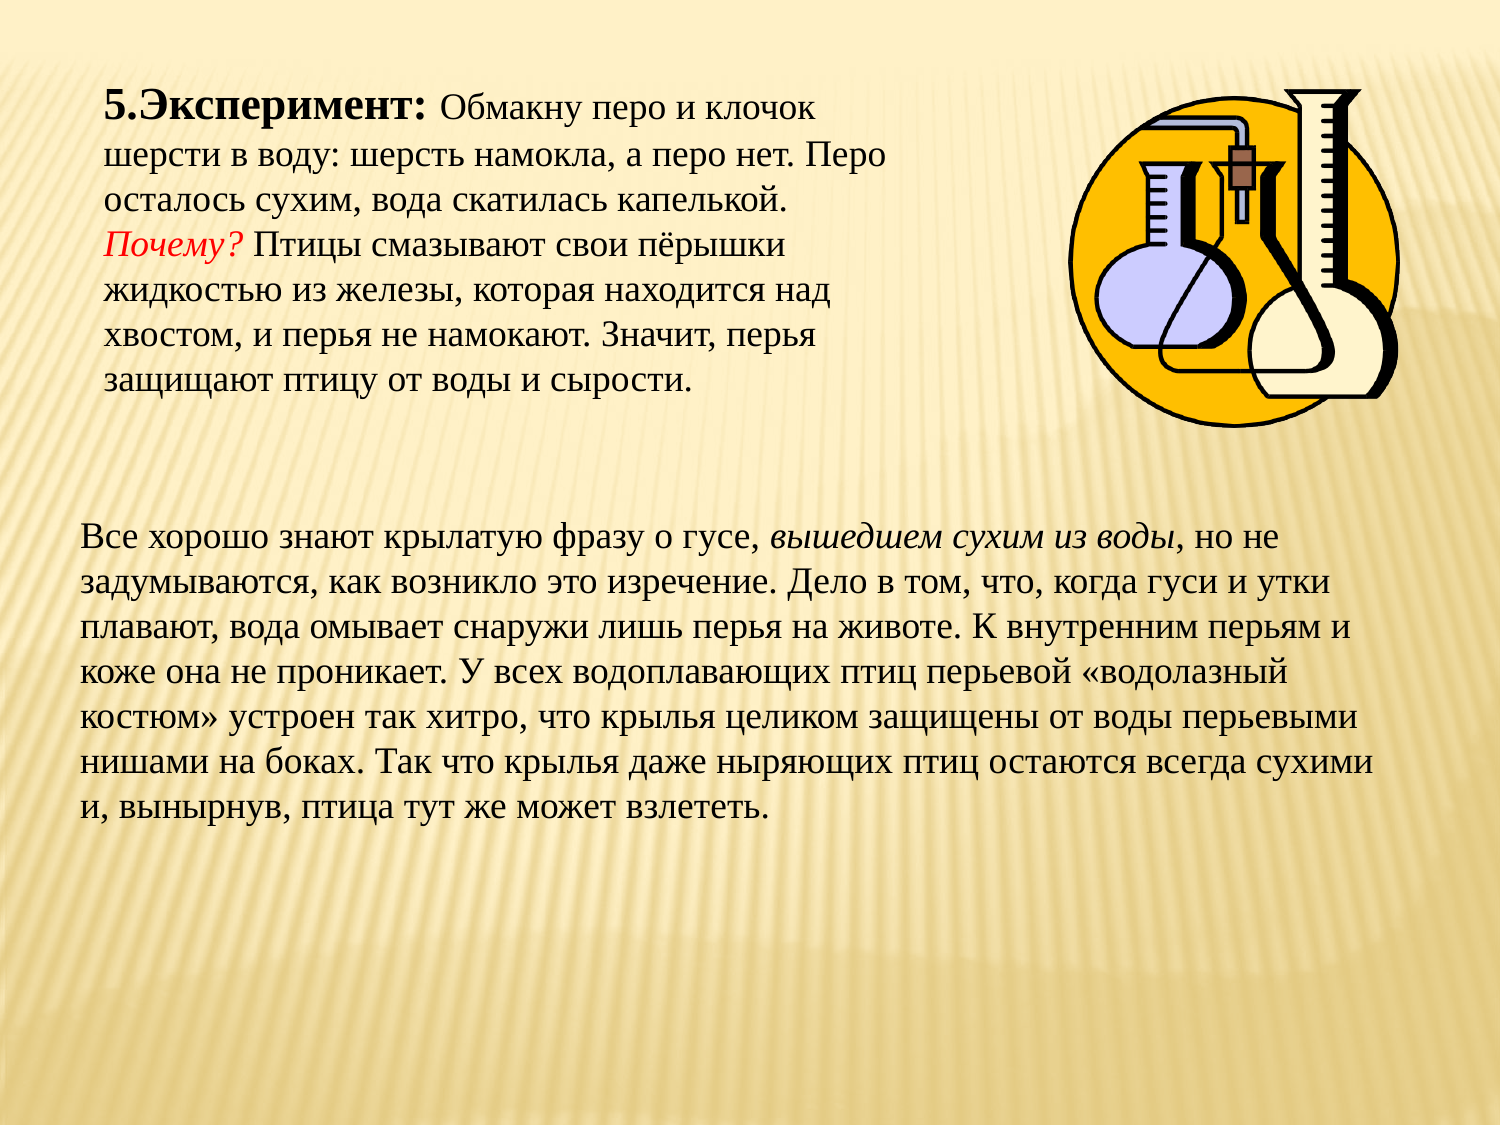

5.Эксперимент: Обмакну перо и клочок шерсти в воду: шерсть намокла, а перо нет. Перо осталось сухим, вода скатилась капелькой. Почему? Птицы смазывают свои пёрышки жидкостью из железы, которая находится над хвостом, и перья не намокают. Значит, перья защищают птицу от воды и сырости.
Все хорошо знают крылатую фразу о гусе, вышедшем сухим из воды, но не задумываются, как возникло это изречение. Дело в том, что, когда гуси и утки плавают, вода омывает снаружи лишь перья на животе. К внутренним перьям и коже она не проникает. У всех водоплавающих птиц перьевой «водолазный костюм» устроен так хитро, что крылья целиком защищены от воды перьевыми нишами на боках. Так что крылья даже ныряющих птиц остаются всегда сухими и, вынырнув, птица тут же может взлететь.